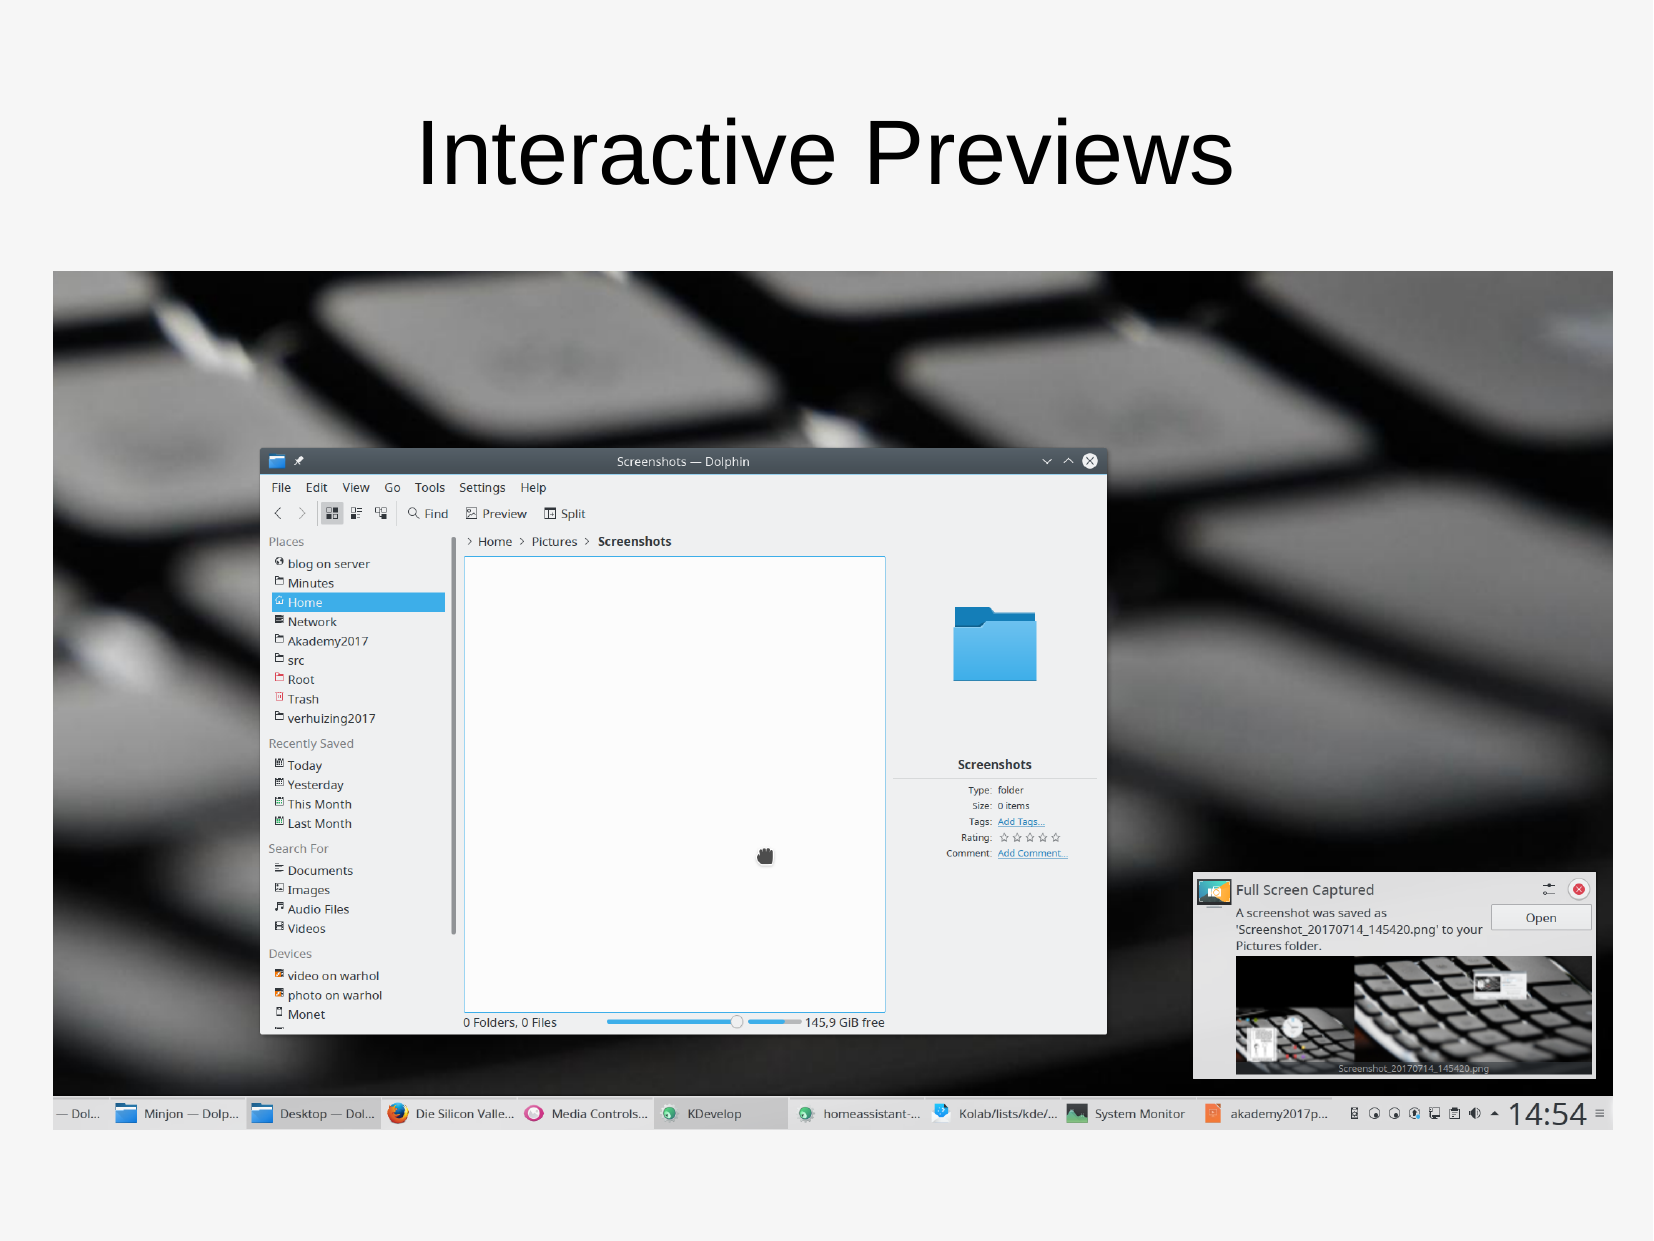

# Interactive Previews
Design for full-page screenshots